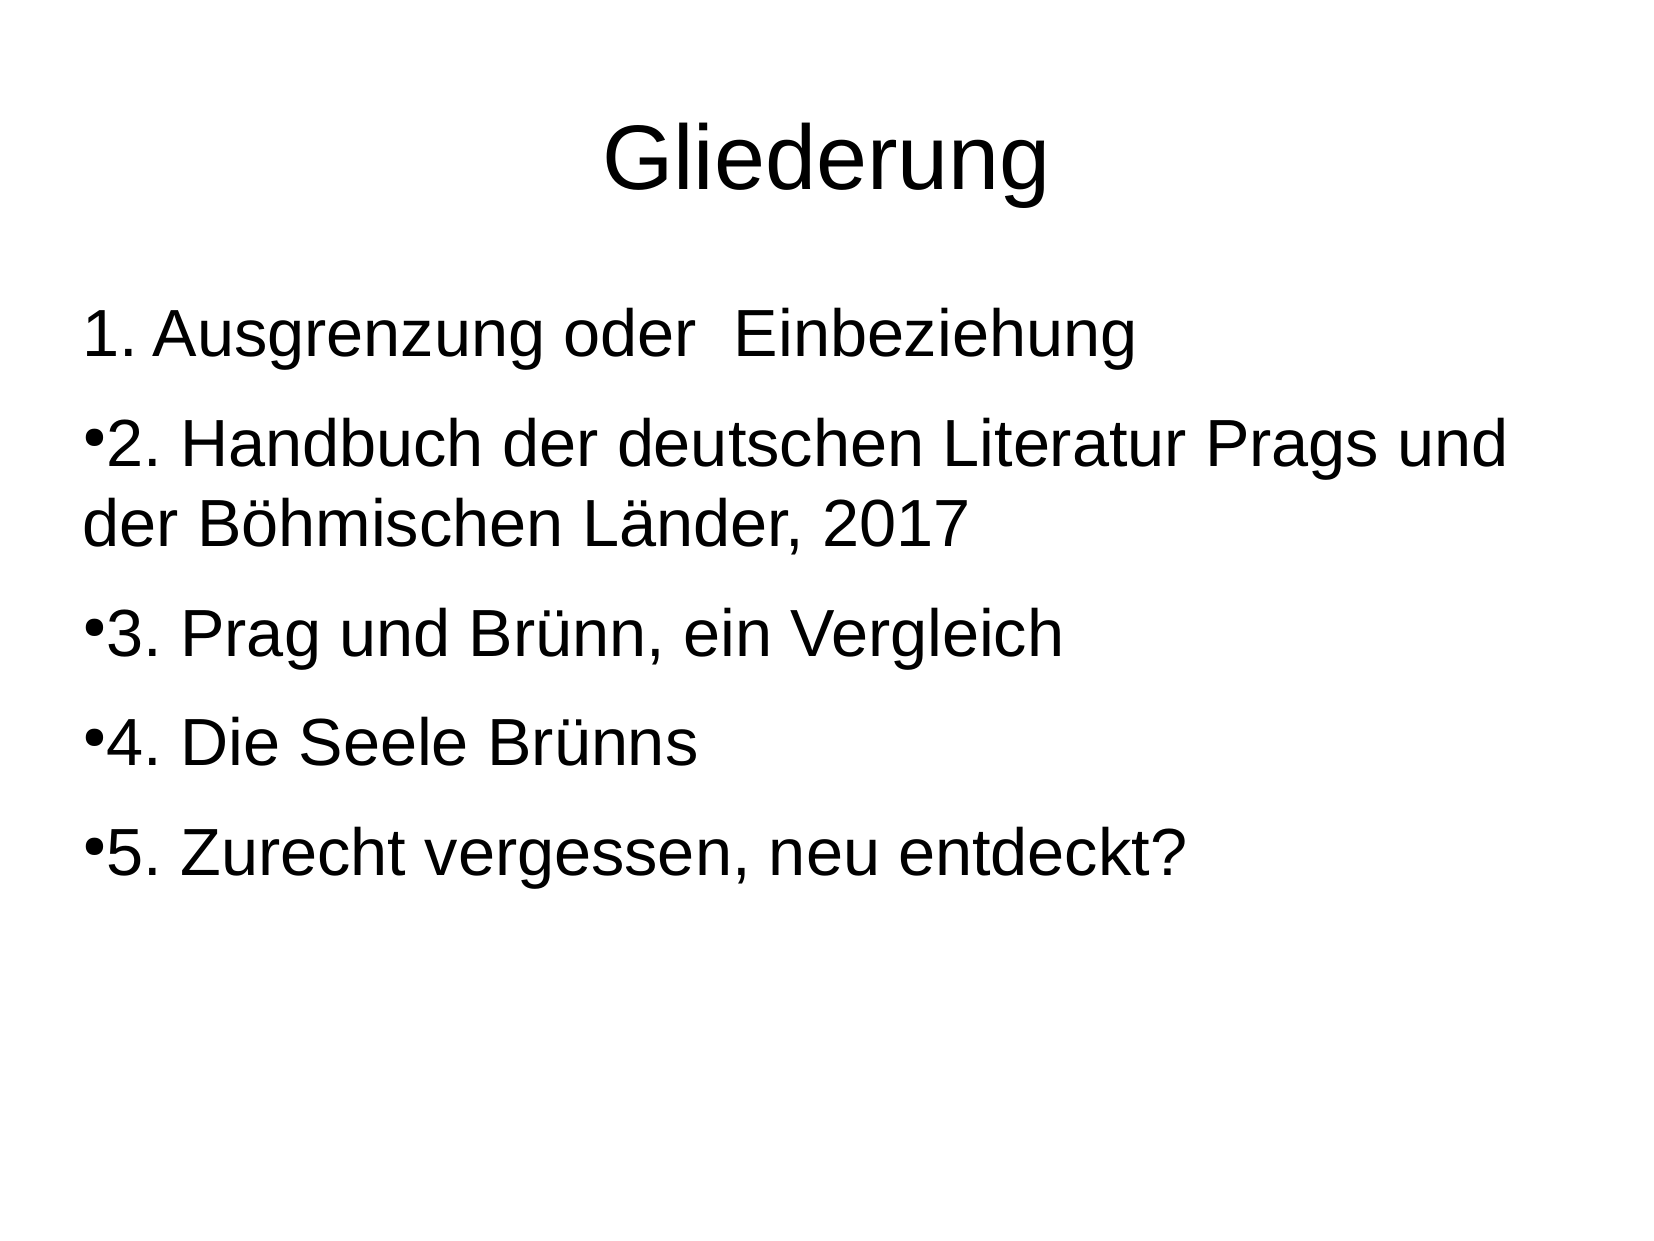

# Gliederung
1. Ausgrenzung oder Einbeziehung
2. Handbuch der deutschen Literatur Prags und der Böhmischen Länder, 2017
3. Prag und Brünn, ein Vergleich
4. Die Seele Brünns
5. Zurecht vergessen, neu entdeckt?